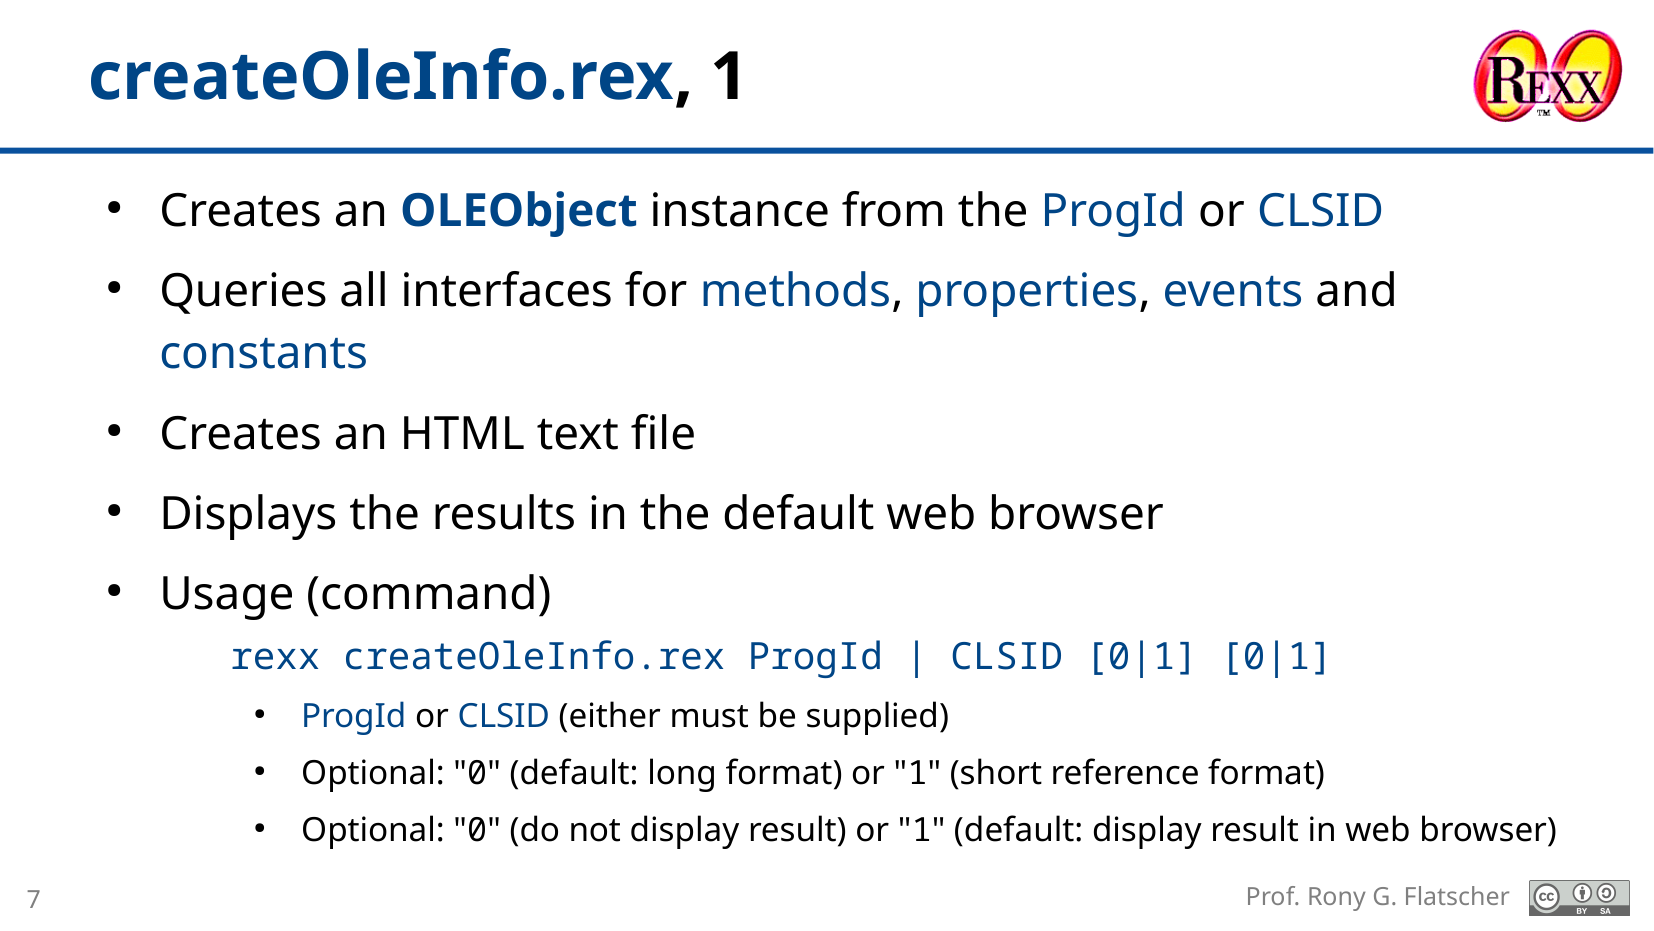

# createOleInfo.rex, 1
Creates an OLEObject instance from the ProgId or CLSID
Queries all interfaces for methods, properties, events and constants
Creates an HTML text file
Displays the results in the default web browser
Usage (command)
rexx createOleInfo.rex ProgId | CLSID [0|1] [0|1]
ProgId or CLSID (either must be supplied)
Optional: "0" (default: long format) or "1" (short reference format)
Optional: "0" (do not display result) or "1" (default: display result in web browser)